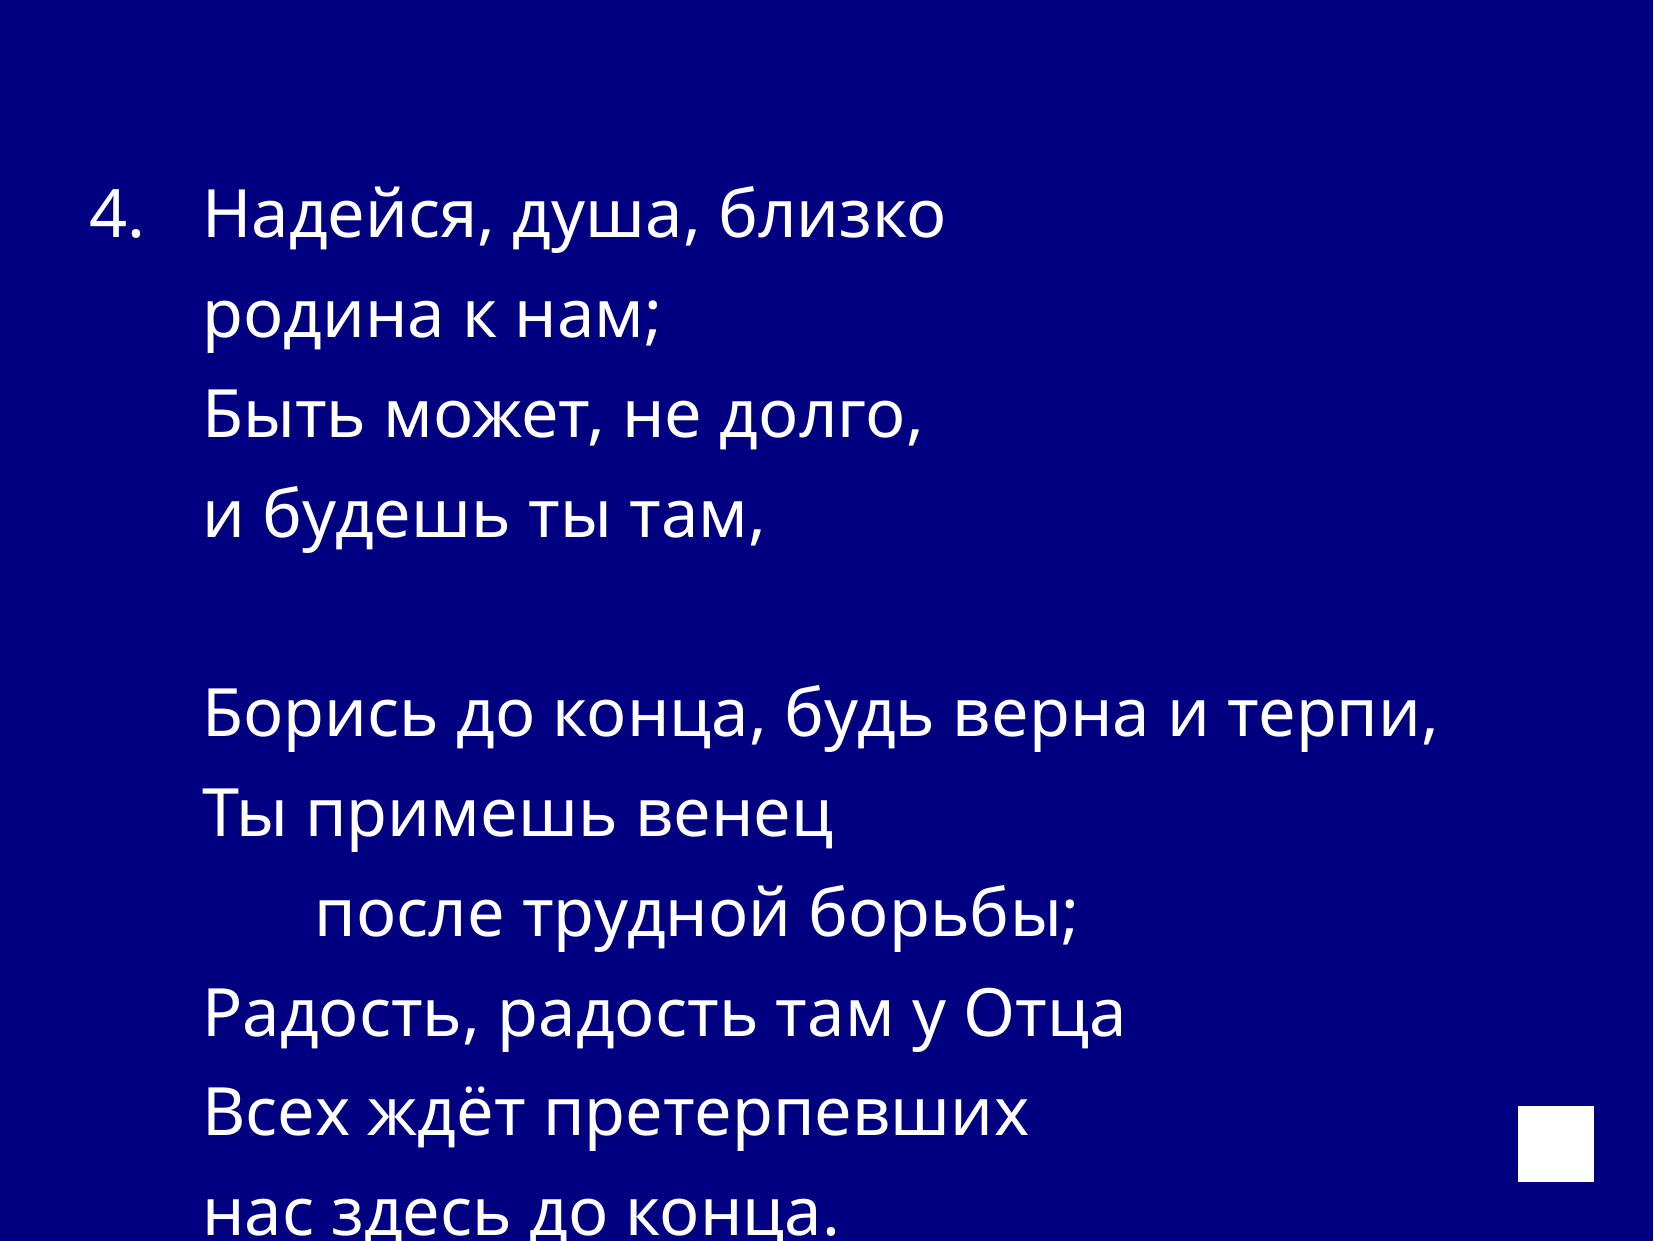

4.	Надейся, душа, близко
	родина к нам;
	Быть может, не долго,
	и будешь ты там,
	Борись до конца, будь верна и терпи,
	Ты примешь венец
		после трудной борьбы;
	Радость, радость там у Отца
	Всех ждёт претерпевших
	нас здесь до конца.